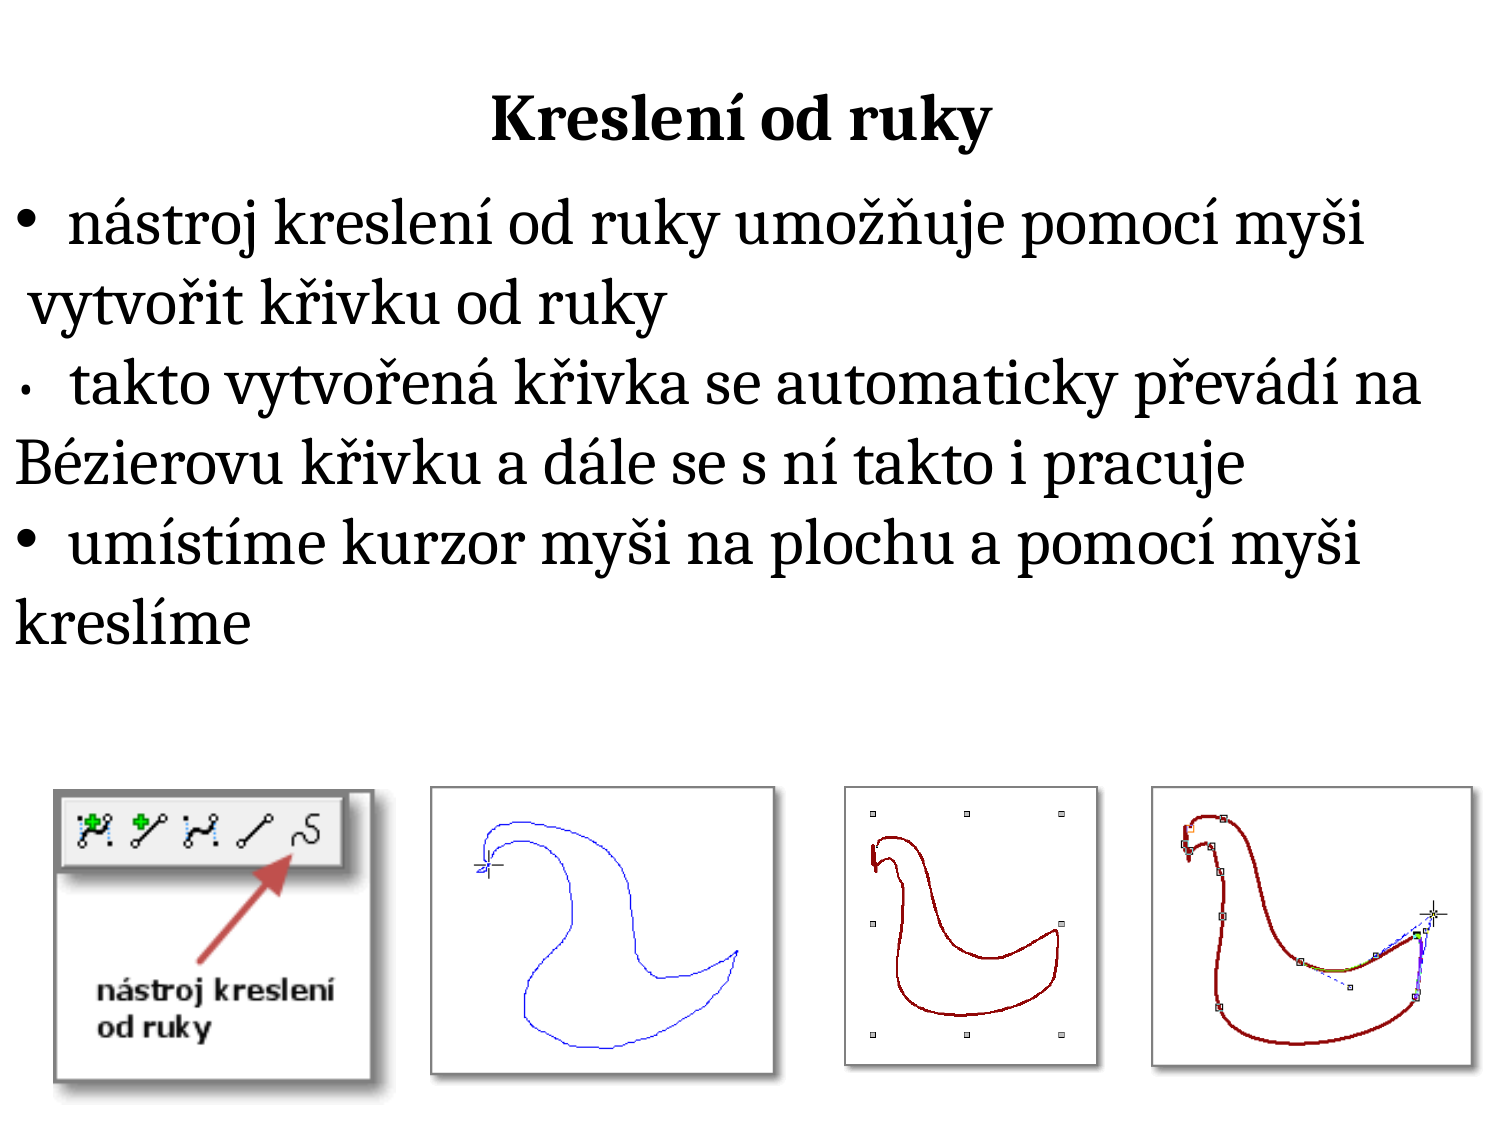

Kreslení od ruky
 nástroj kreslení od ruky umožňuje pomocí myši vytvořit křivku od ruky
• takto vytvořená křivka se automaticky převádí na Bézierovu křivku a dále se s ní takto i pracuje
 umístíme kurzor myši na plochu a pomocí myši kreslíme